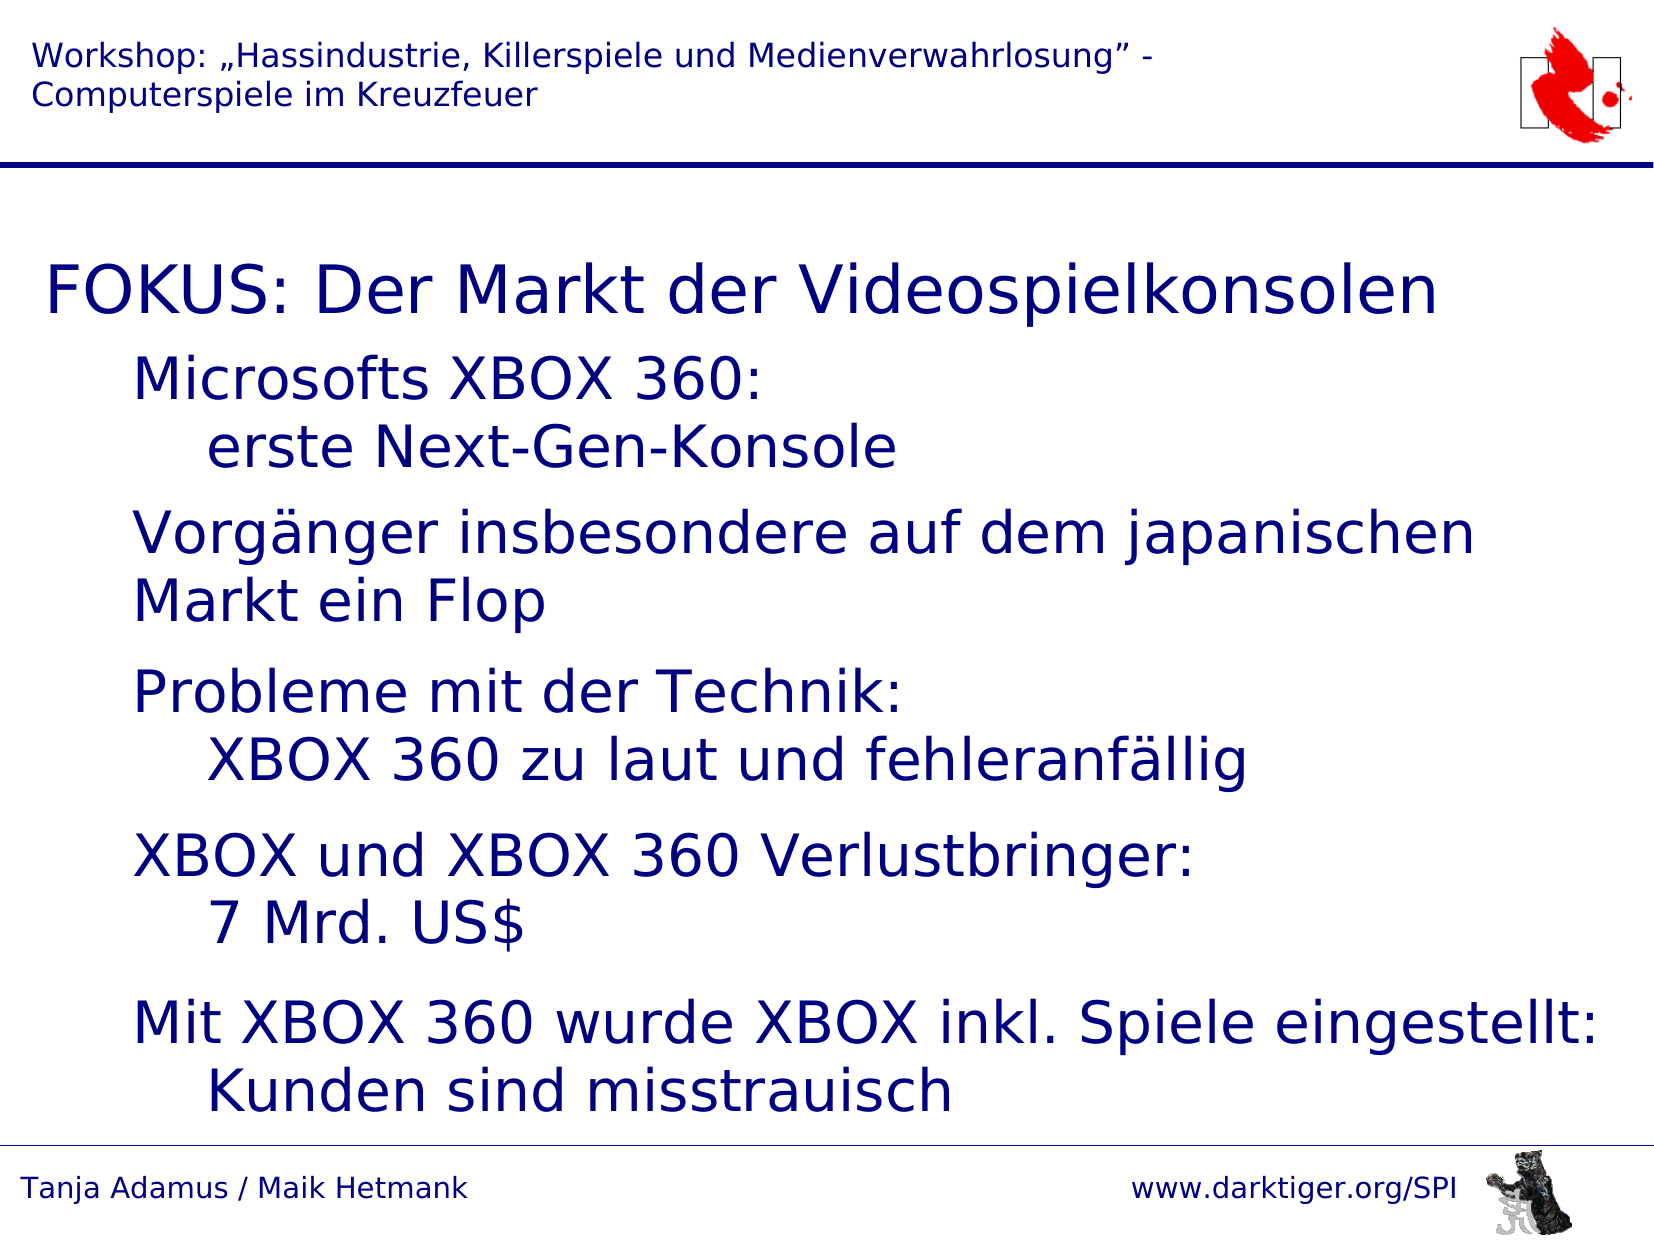

Workshop: „Hassindustrie, Killerspiele und Medienverwahrlosung” - Computerspiele im Kreuzfeuer
FOKUS: Der Markt der Videospielkonsolen
Microsofts XBOX 360:
	erste Next-Gen-Konsole
Vorgänger insbesondere auf dem japanischen Markt ein Flop
Probleme mit der Technik:
	XBOX 360 zu laut und fehleranfällig
XBOX und XBOX 360 Verlustbringer:
	7 Mrd. US$
Mit XBOX 360 wurde XBOX inkl. Spiele eingestellt: 	Kunden sind misstrauisch